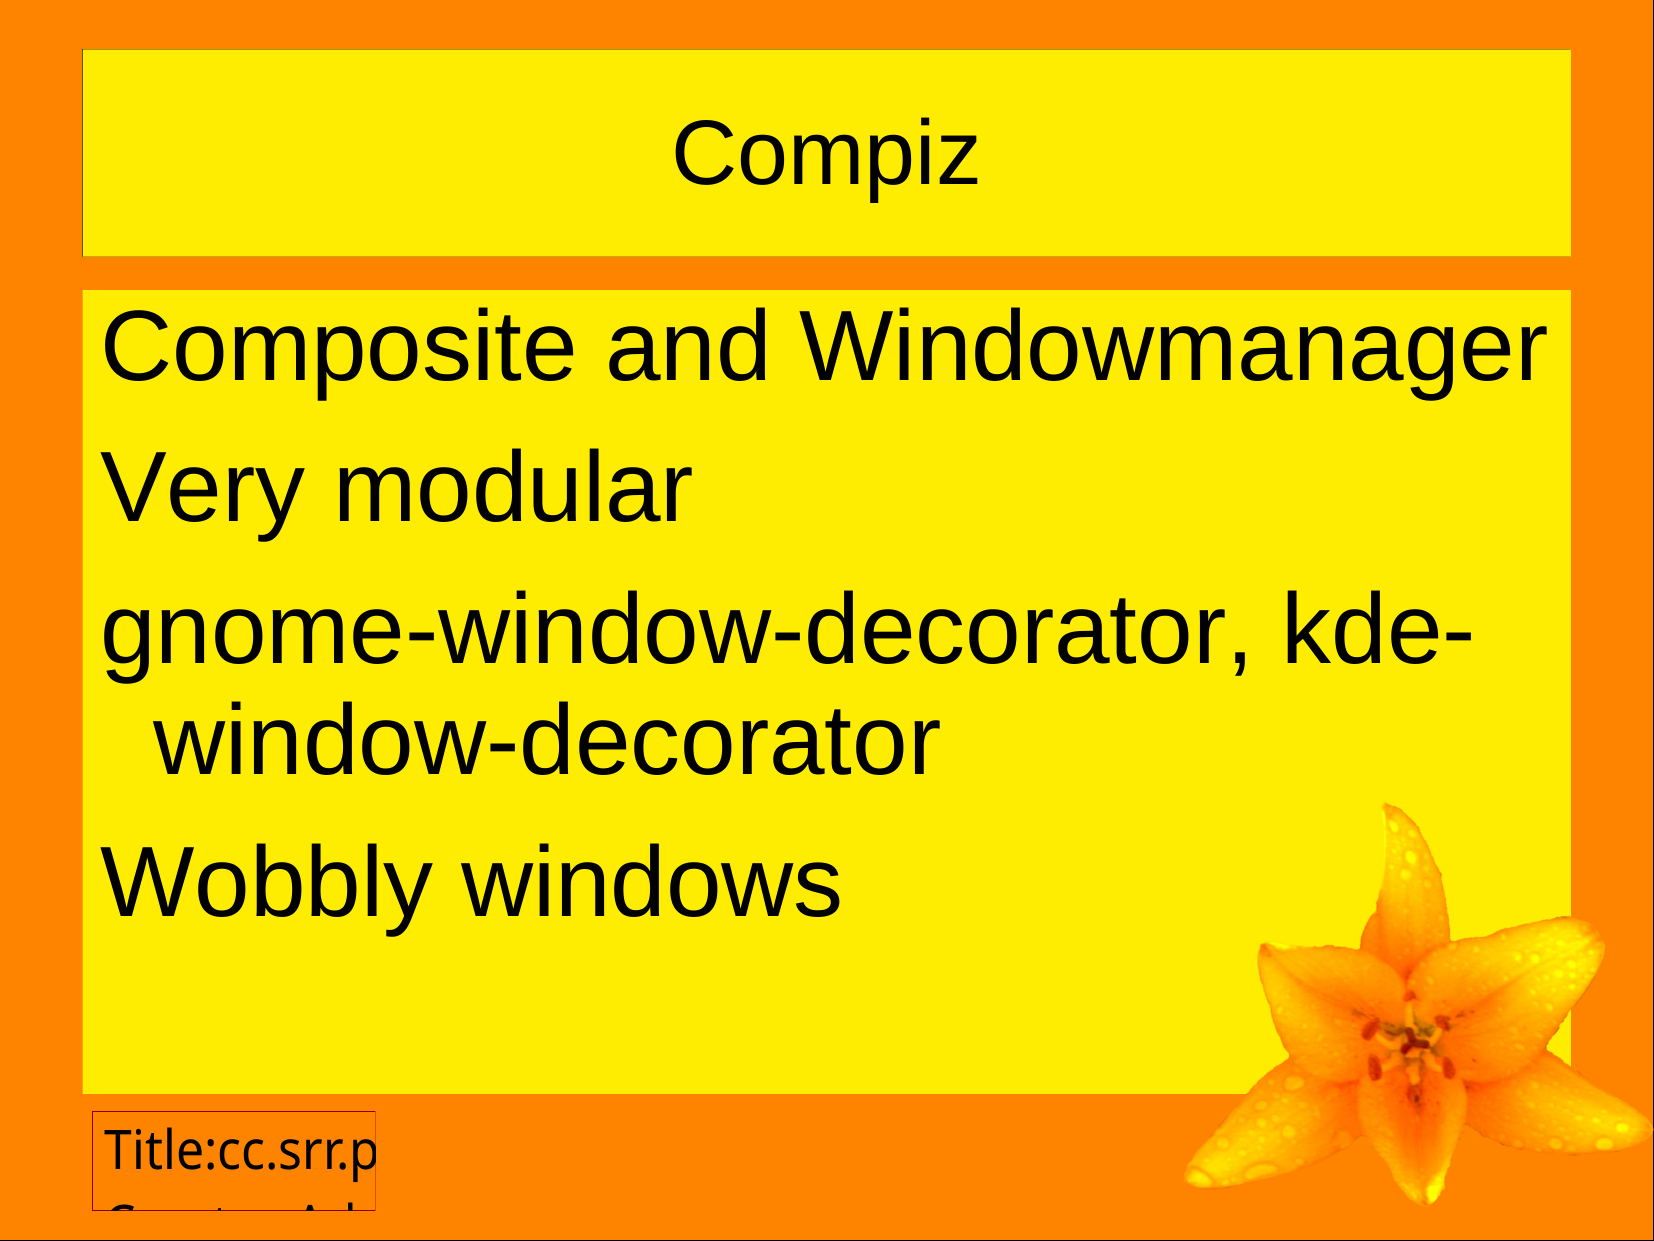

# Compiz
Composite and Windowmanager
Very modular
gnome-window-decorator, kde-window-decorator
Wobbly windows